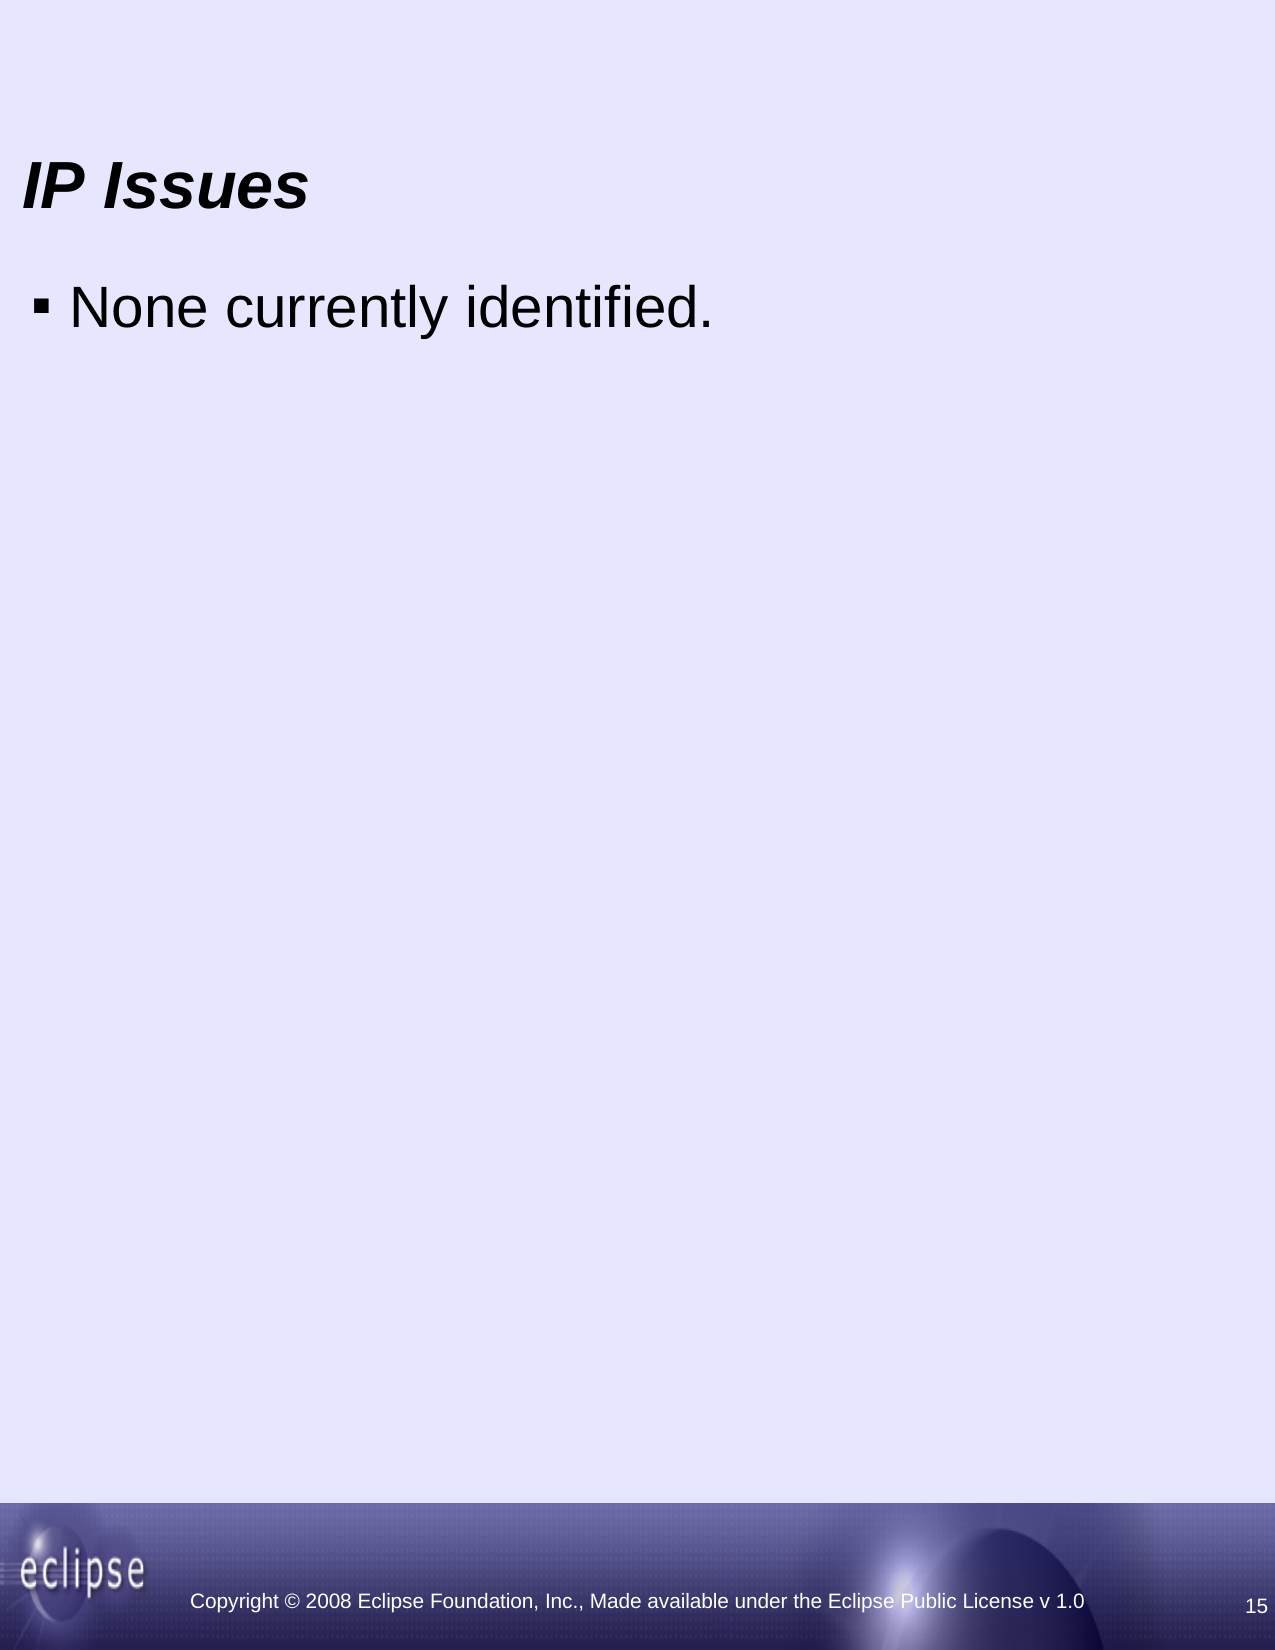

# IP Issues
None currently identified.
15